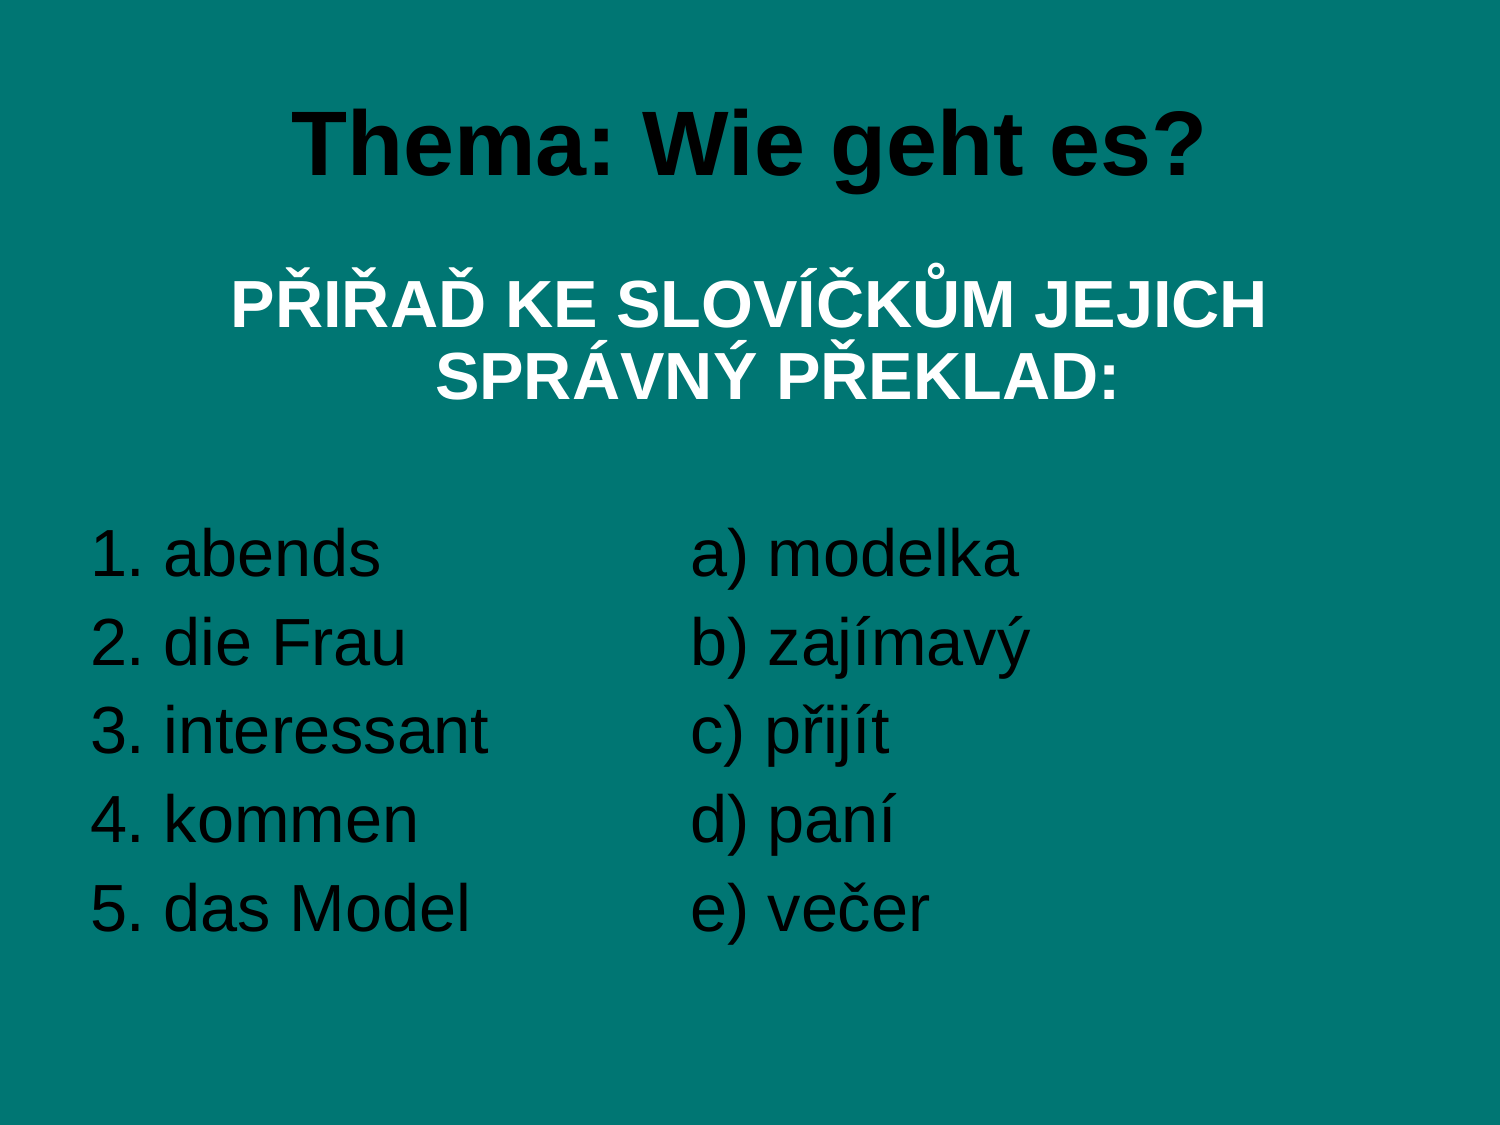

# Thema: Wie geht es?
PŘIŘAĎ KE SLOVÍČKŮM JEJICH SPRÁVNÝ PŘEKLAD:
1. abends			a) modelka
2. die Frau		b) zajímavý
3. interessant		c) přijít
4. kommen		d) paní
5. das Model		e) večer